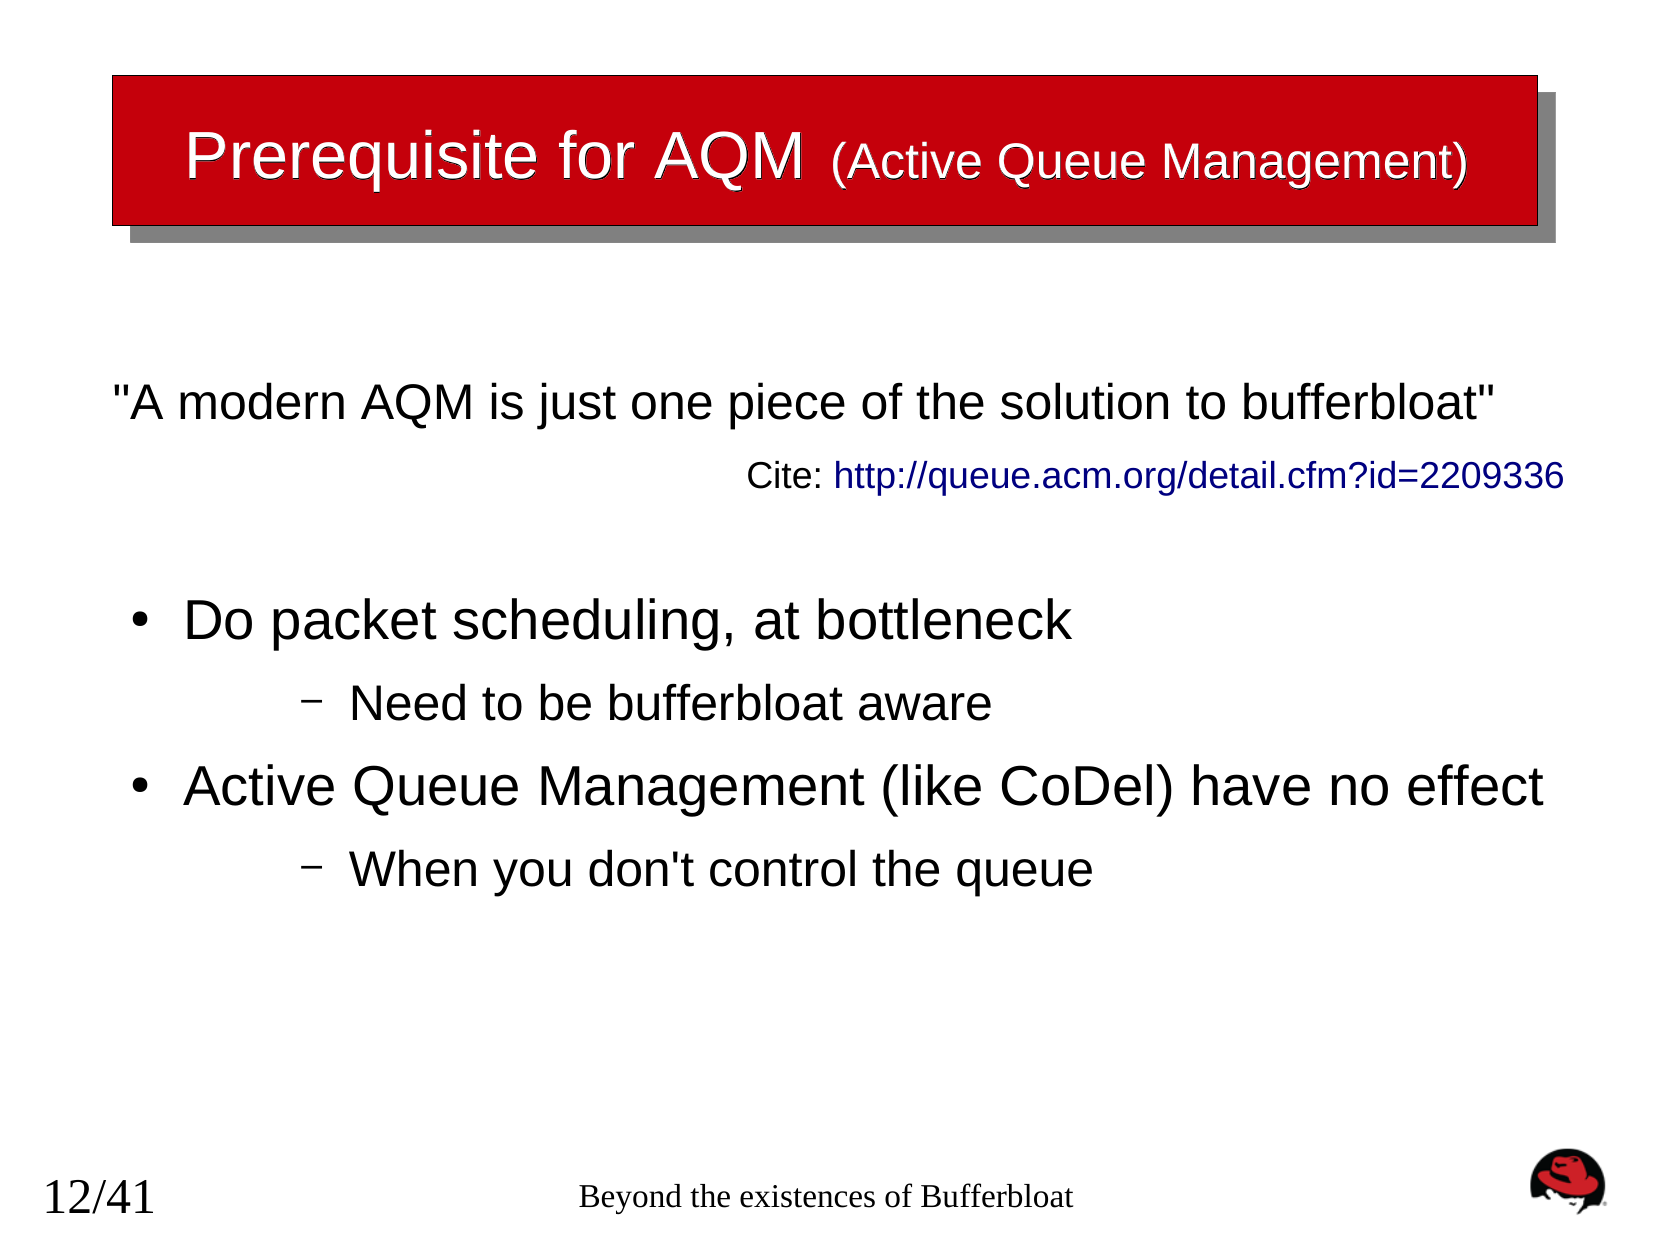

# Prerequisite for AQM (Active Queue Management)
"A modern AQM is just one piece of the solution to bufferbloat"
Cite: http://queue.acm.org/detail.cfm?id=2209336
Do packet scheduling, at bottleneck
Need to be bufferbloat aware
Active Queue Management (like CoDel) have no effect
When you don't control the queue